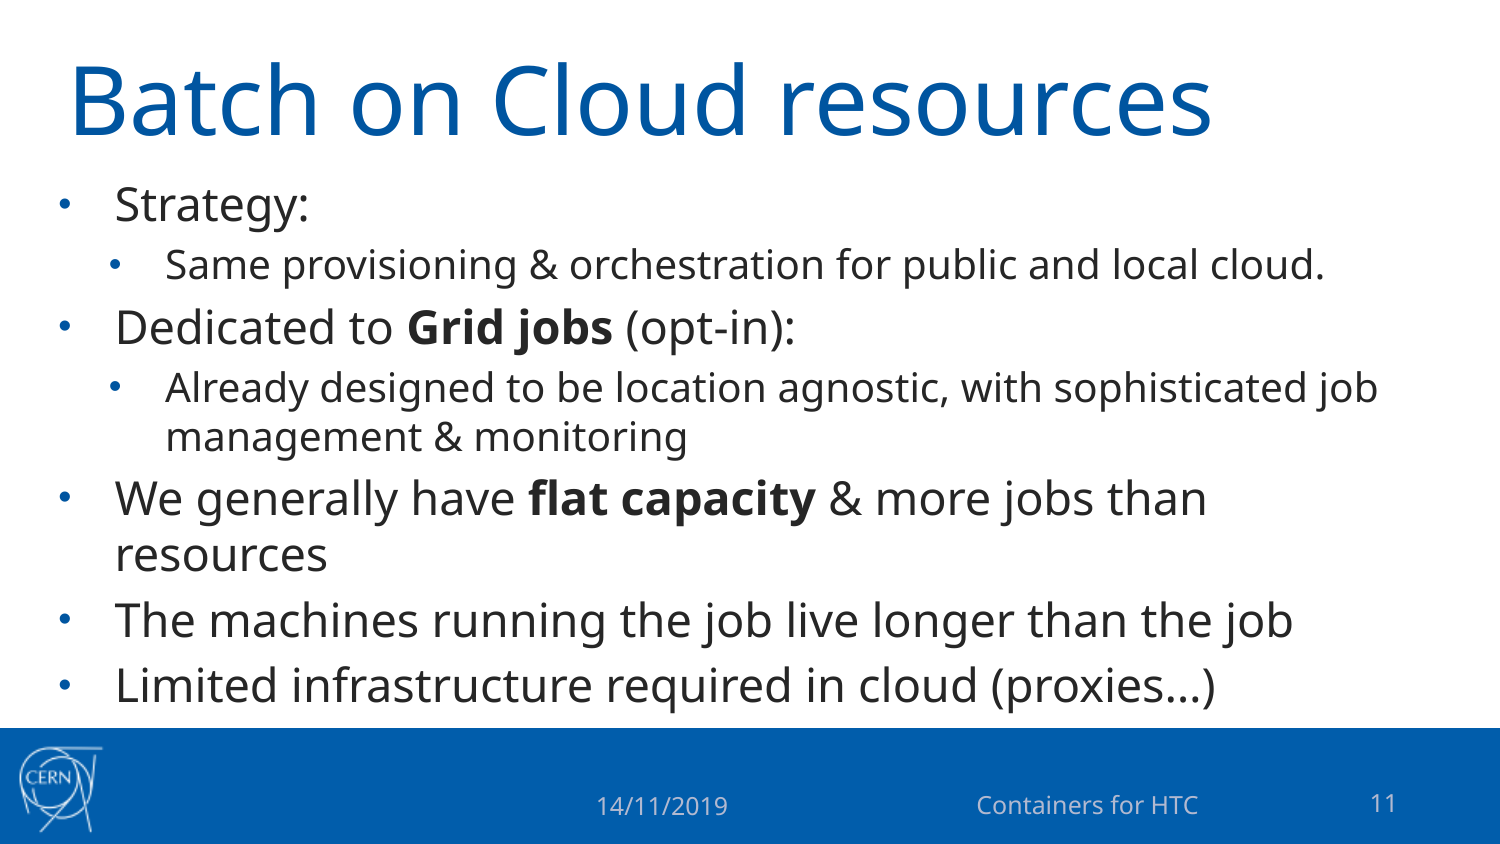

# Batch on Cloud resources
Strategy:
Same provisioning & orchestration for public and local cloud.
Dedicated to Grid jobs (opt-in):
Already designed to be location agnostic, with sophisticated job management & monitoring
We generally have flat capacity & more jobs than resources
The machines running the job live longer than the job
Limited infrastructure required in cloud (proxies…)
Containers for HTC
14/11/2019